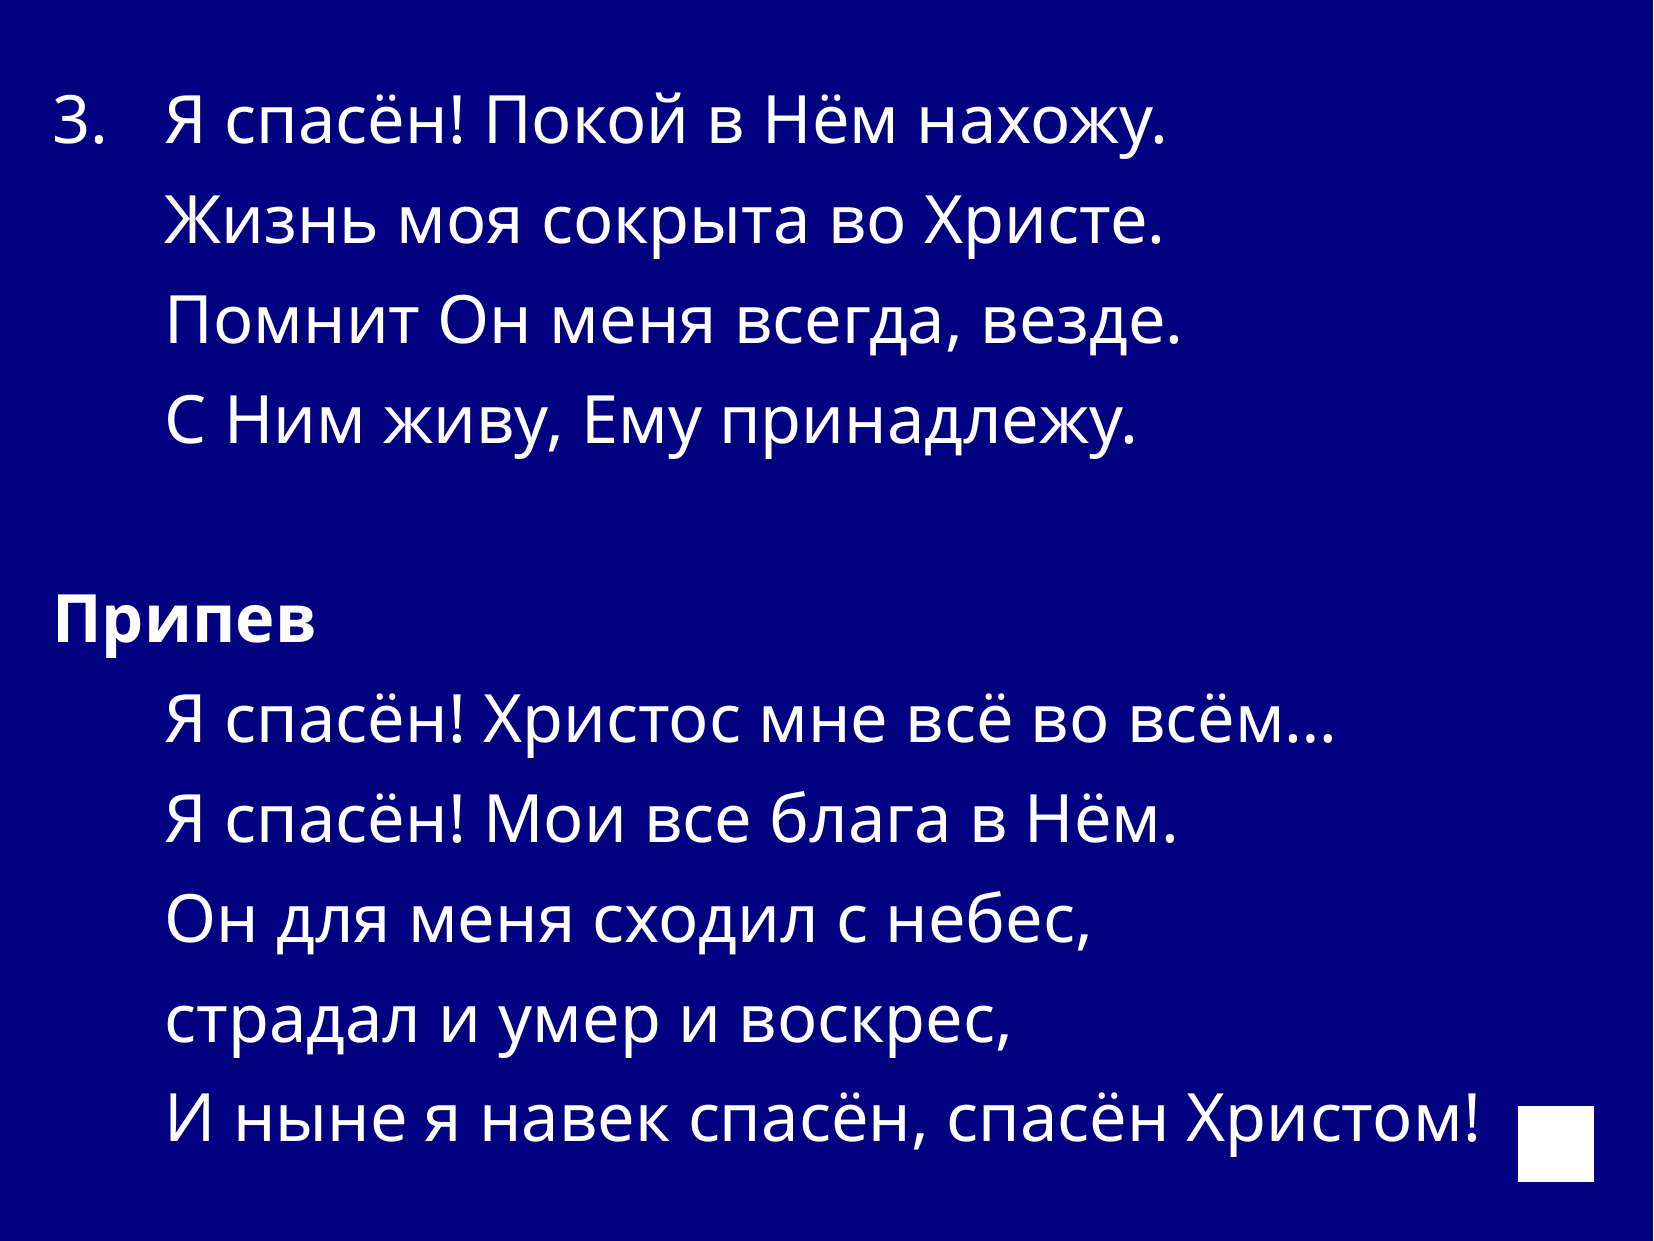

3.	Я спасён! Покой в Нём нахожу.
	Жизнь моя сокрыта во Христе.
	Помнит Он меня всегда, везде.
	С Ним живу, Ему принадлежу.
Припев
	Я спасён! Христос мне всё во всём…
	Я спасён! Мои все блага в Нём.
	Он для меня сходил с небес,
	страдал и умер и воскрес,
	И ныне я навек спасён, спасён Христом!